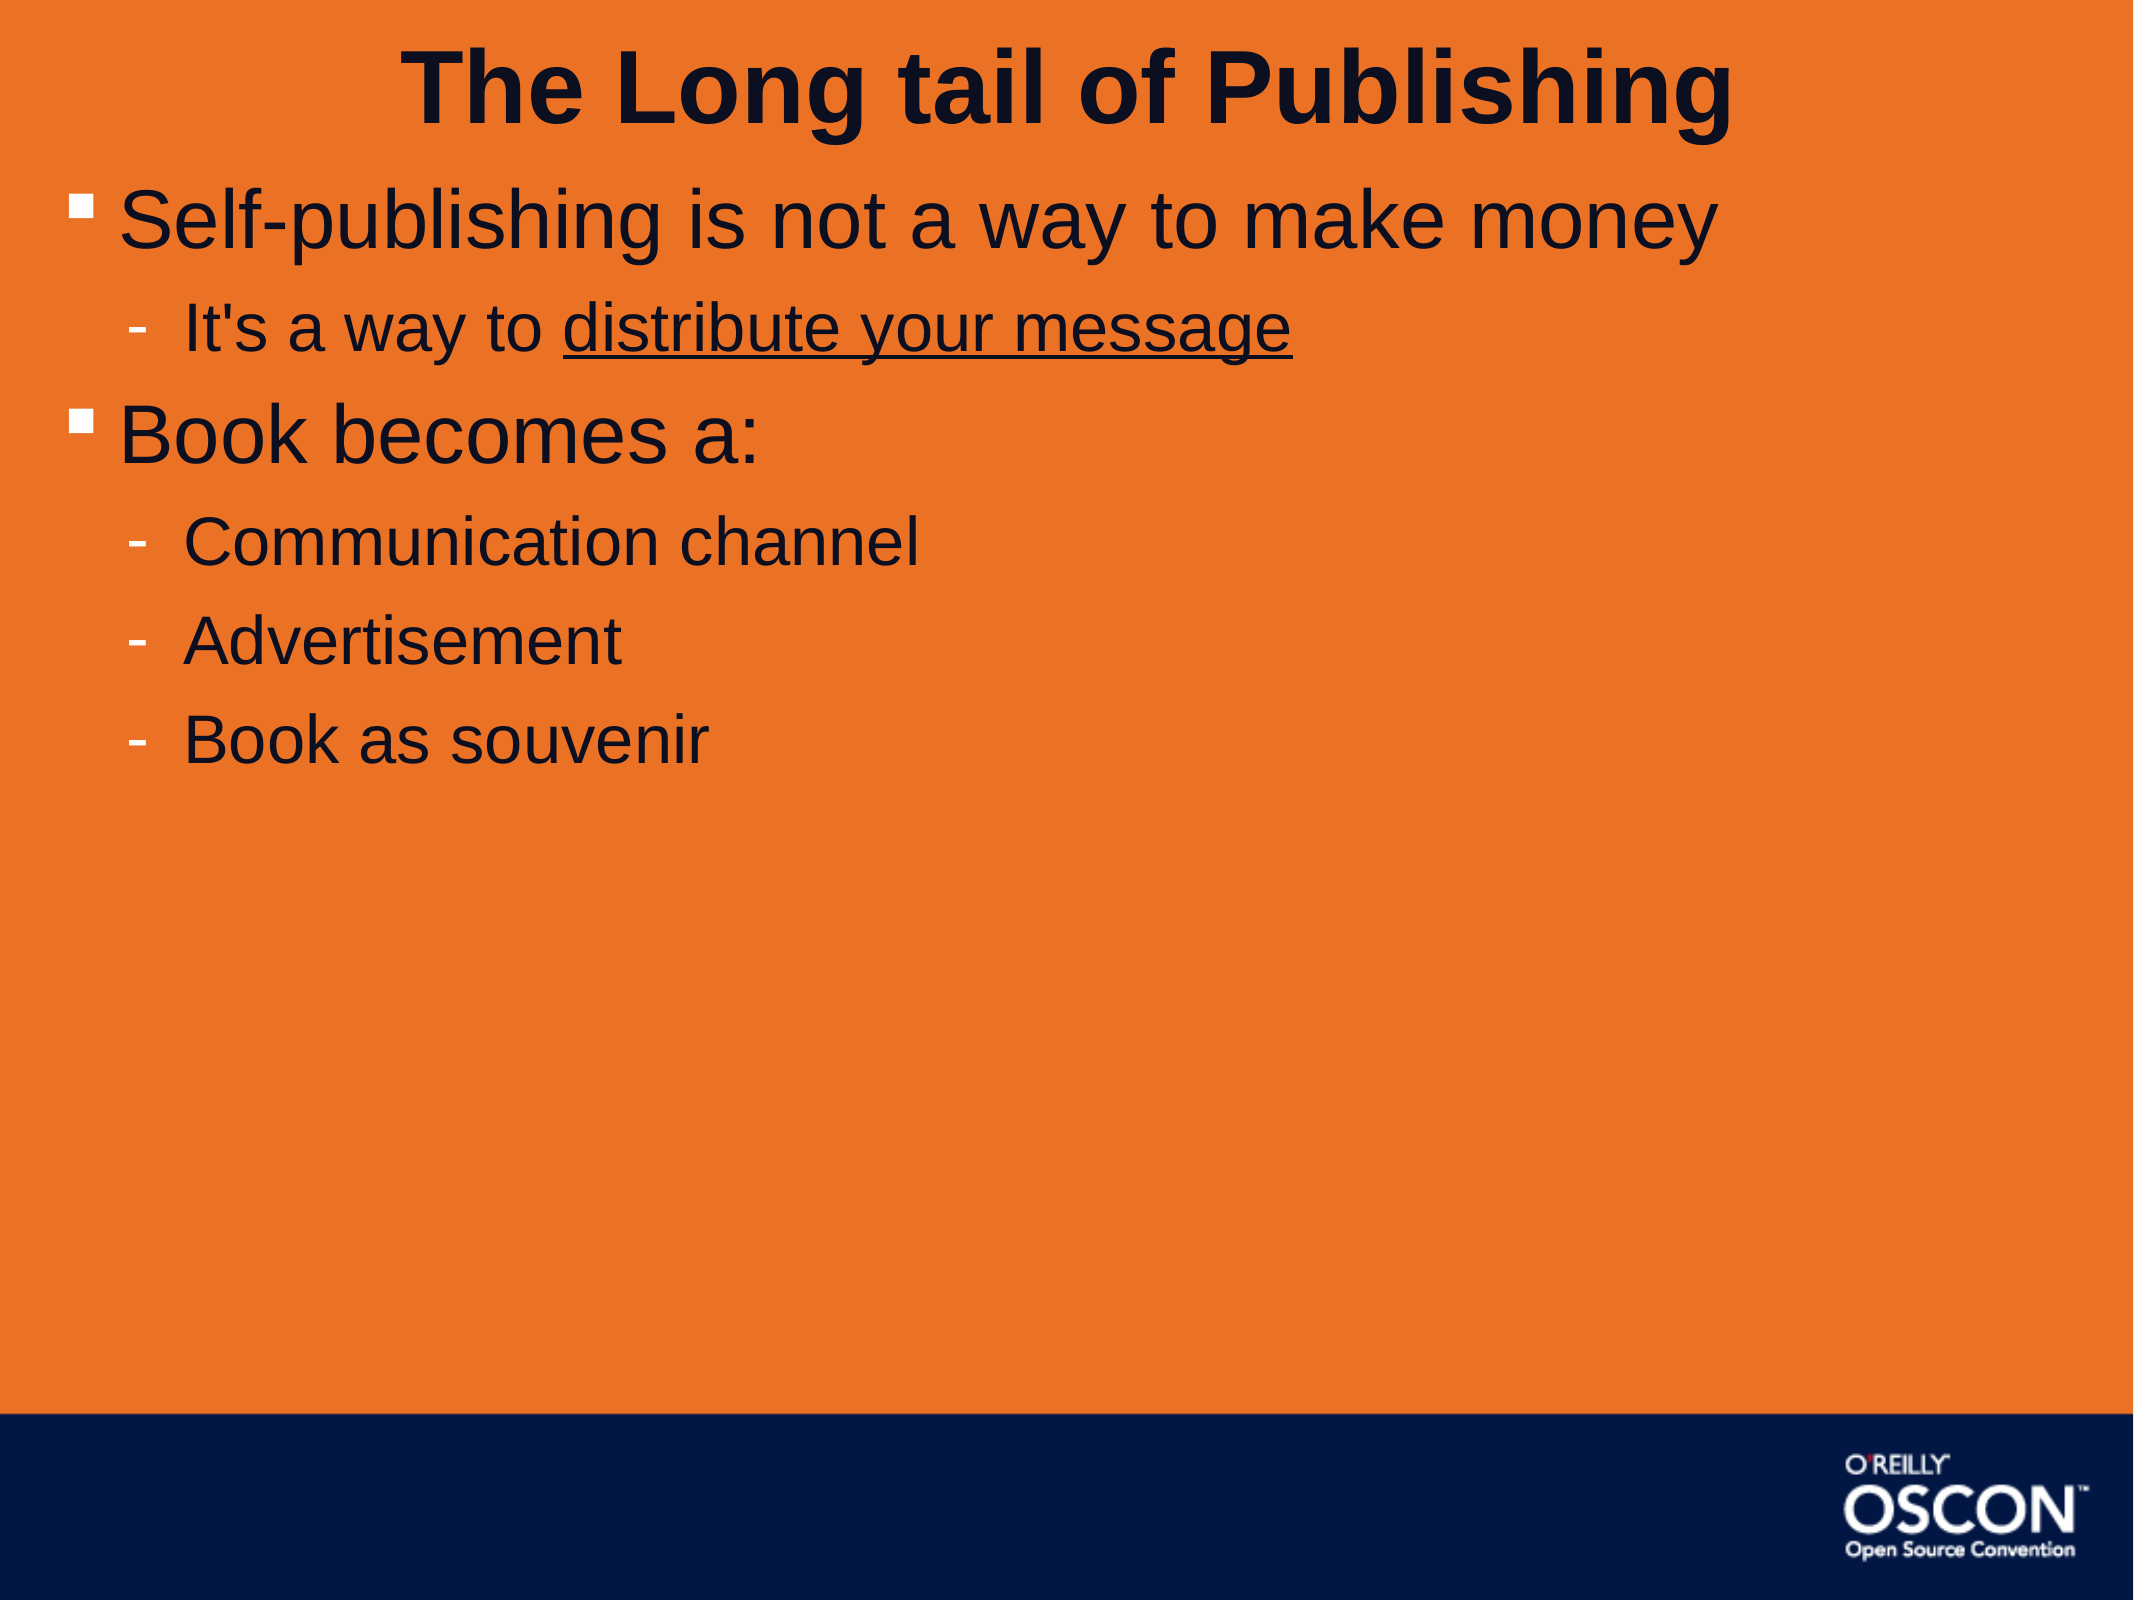

# The Long tail of Publishing
Self-publishing is not a way to make money
It's a way to distribute your message
Book becomes a:
Communication channel
Advertisement
Book as souvenir